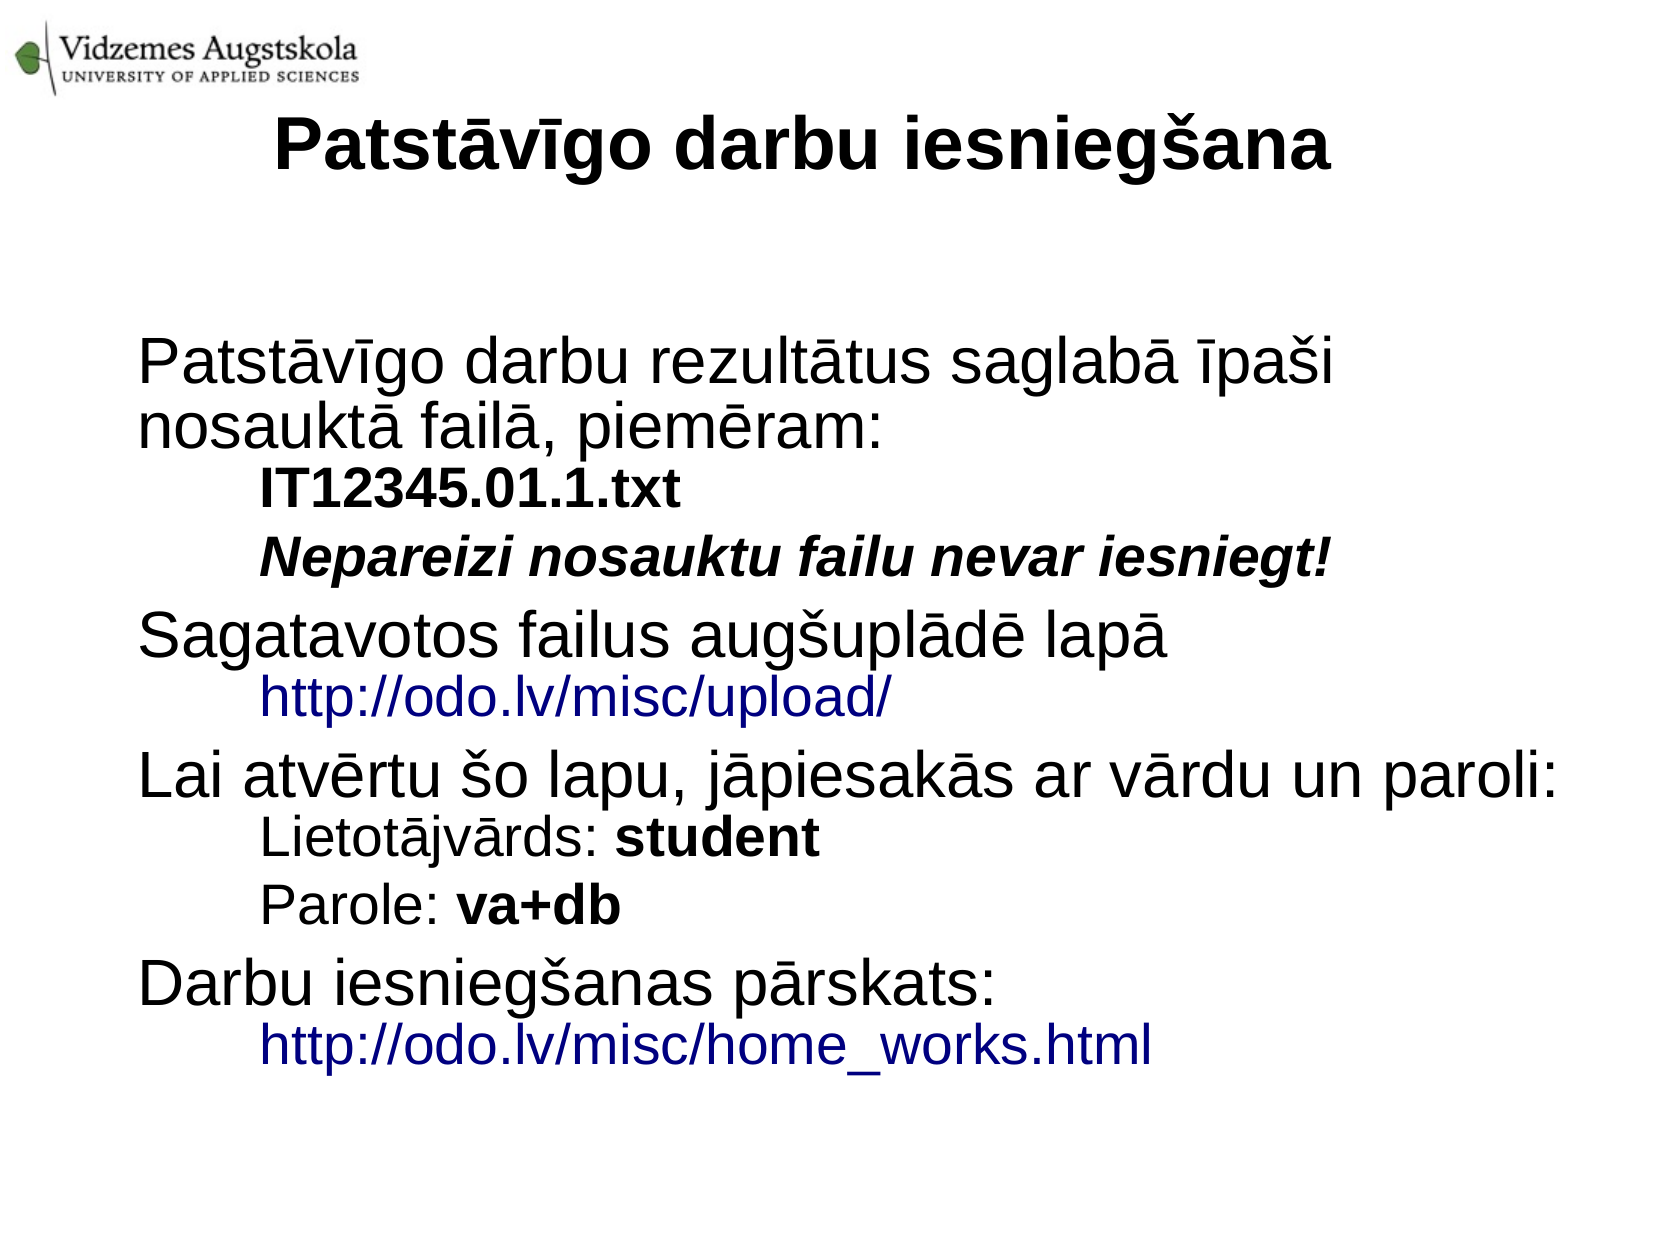

# Patstāvīgo darbu iesniegšana
Patstāvīgo darbu rezultātus saglabā īpaši nosauktā failā, piemēram:
IT12345.01.1.txt
Nepareizi nosauktu failu nevar iesniegt!
Sagatavotos failus augšuplādē lapā
http://odo.lv/misc/upload/
Lai atvērtu šo lapu, jāpiesakās ar vārdu un paroli:
Lietotājvārds: student
Parole: va+db
Darbu iesniegšanas pārskats:
http://odo.lv/misc/home_works.html